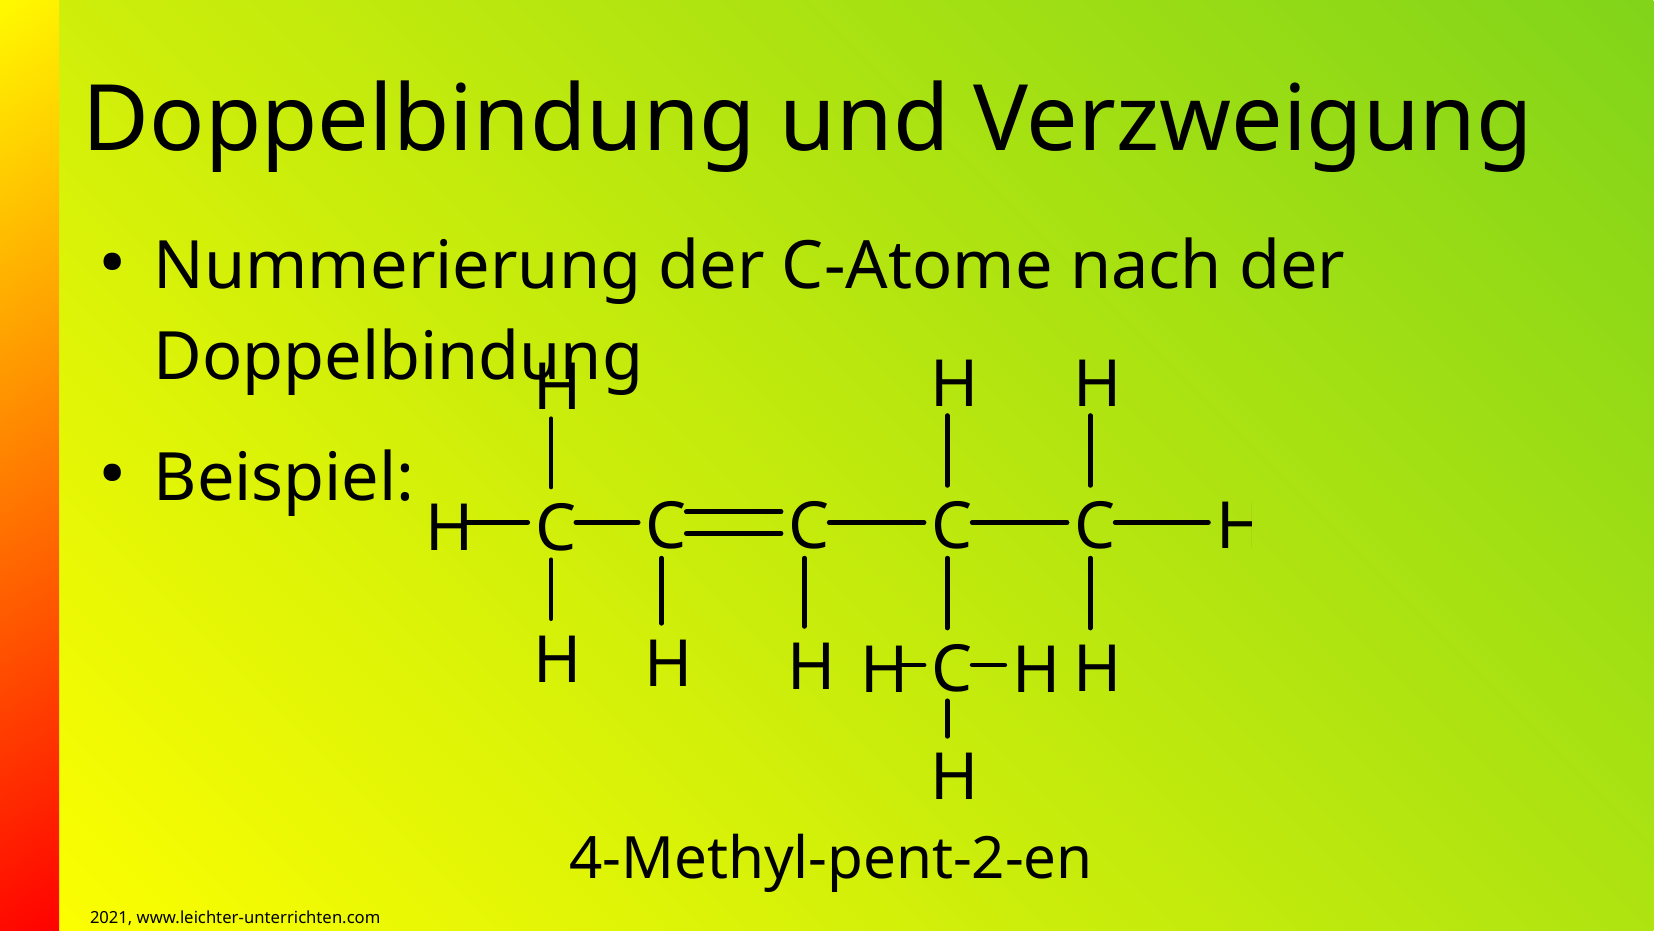

# Doppelbindung und Verzweigung
Nummerierung der C-Atome nach der Doppelbindung
Beispiel:
4-Methyl-pent-2-en